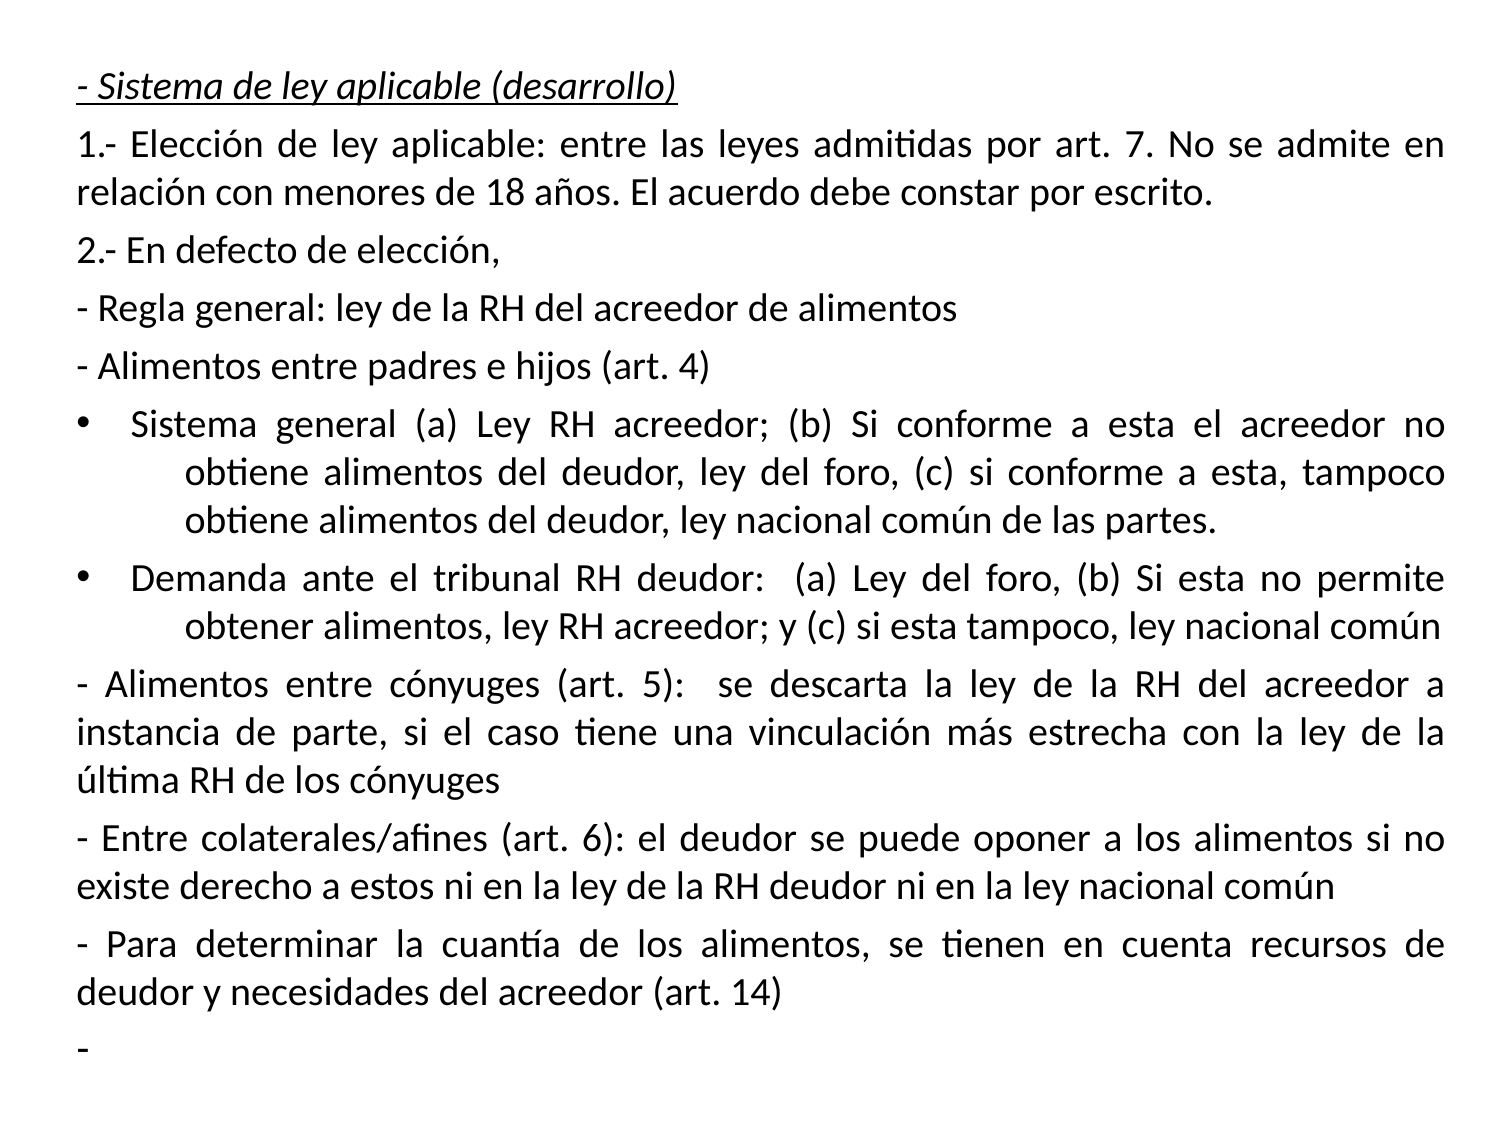

# - Sistema de ley aplicable (desarrollo)
1.- Elección de ley aplicable: entre las leyes admitidas por art. 7. No se admite en relación con menores de 18 años. El acuerdo debe constar por escrito.
2.- En defecto de elección,
- Regla general: ley de la RH del acreedor de alimentos
- Alimentos entre padres e hijos (art. 4)
Sistema general (a) Ley RH acreedor; (b) Si conforme a esta el acreedor no obtiene alimentos del deudor, ley del foro, (c) si conforme a esta, tampoco obtiene alimentos del deudor, ley nacional común de las partes.
Demanda ante el tribunal RH deudor: (a) Ley del foro, (b) Si esta no permite obtener alimentos, ley RH acreedor; y (c) si esta tampoco, ley nacional común
- Alimentos entre cónyuges (art. 5): se descarta la ley de la RH del acreedor a instancia de parte, si el caso tiene una vinculación más estrecha con la ley de la última RH de los cónyuges
- Entre colaterales/afines (art. 6): el deudor se puede oponer a los alimentos si no existe derecho a estos ni en la ley de la RH deudor ni en la ley nacional común
- Para determinar la cuantía de los alimentos, se tienen en cuenta recursos de deudor y necesidades del acreedor (art. 14)